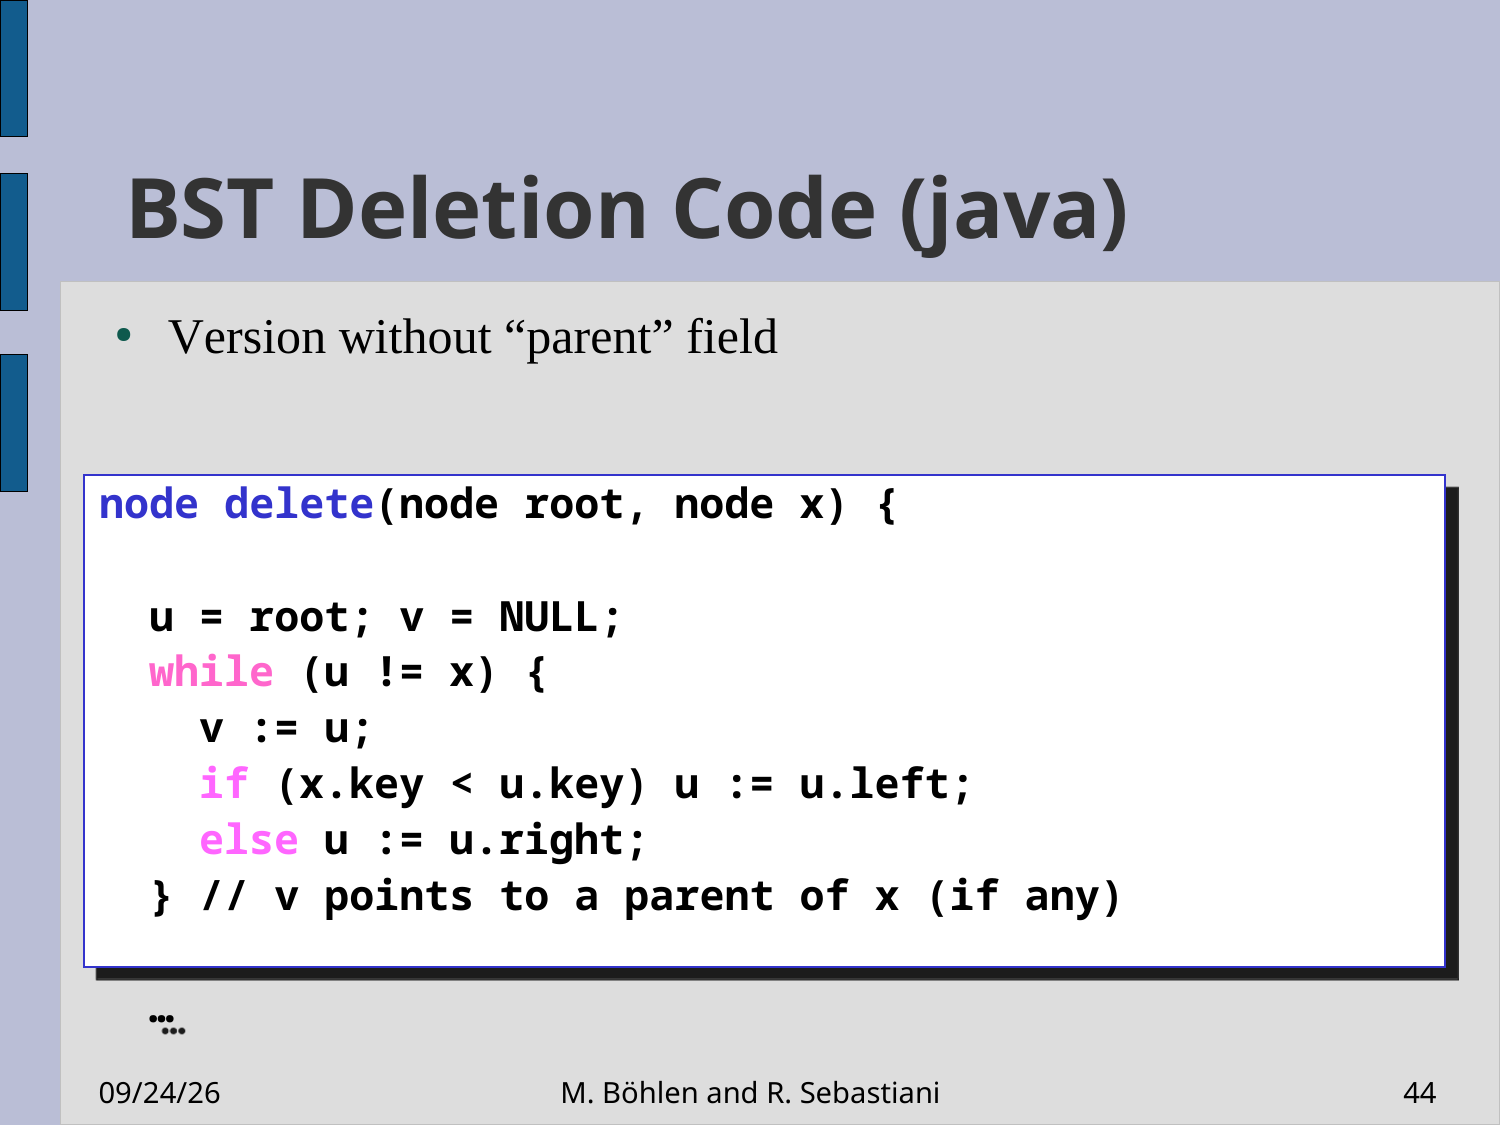

# BST Deletion Code (java)
Version without “parent” field
node delete(node root, node x) {
 u = root; v = NULL;
 while (u != x) {
 v := u;
 if (x.key < u.key) u := u.left;
 else u := u.right;
 } // v points to a parent of x (if any)
 …
M. Böhlen and R. Sebastiani
44